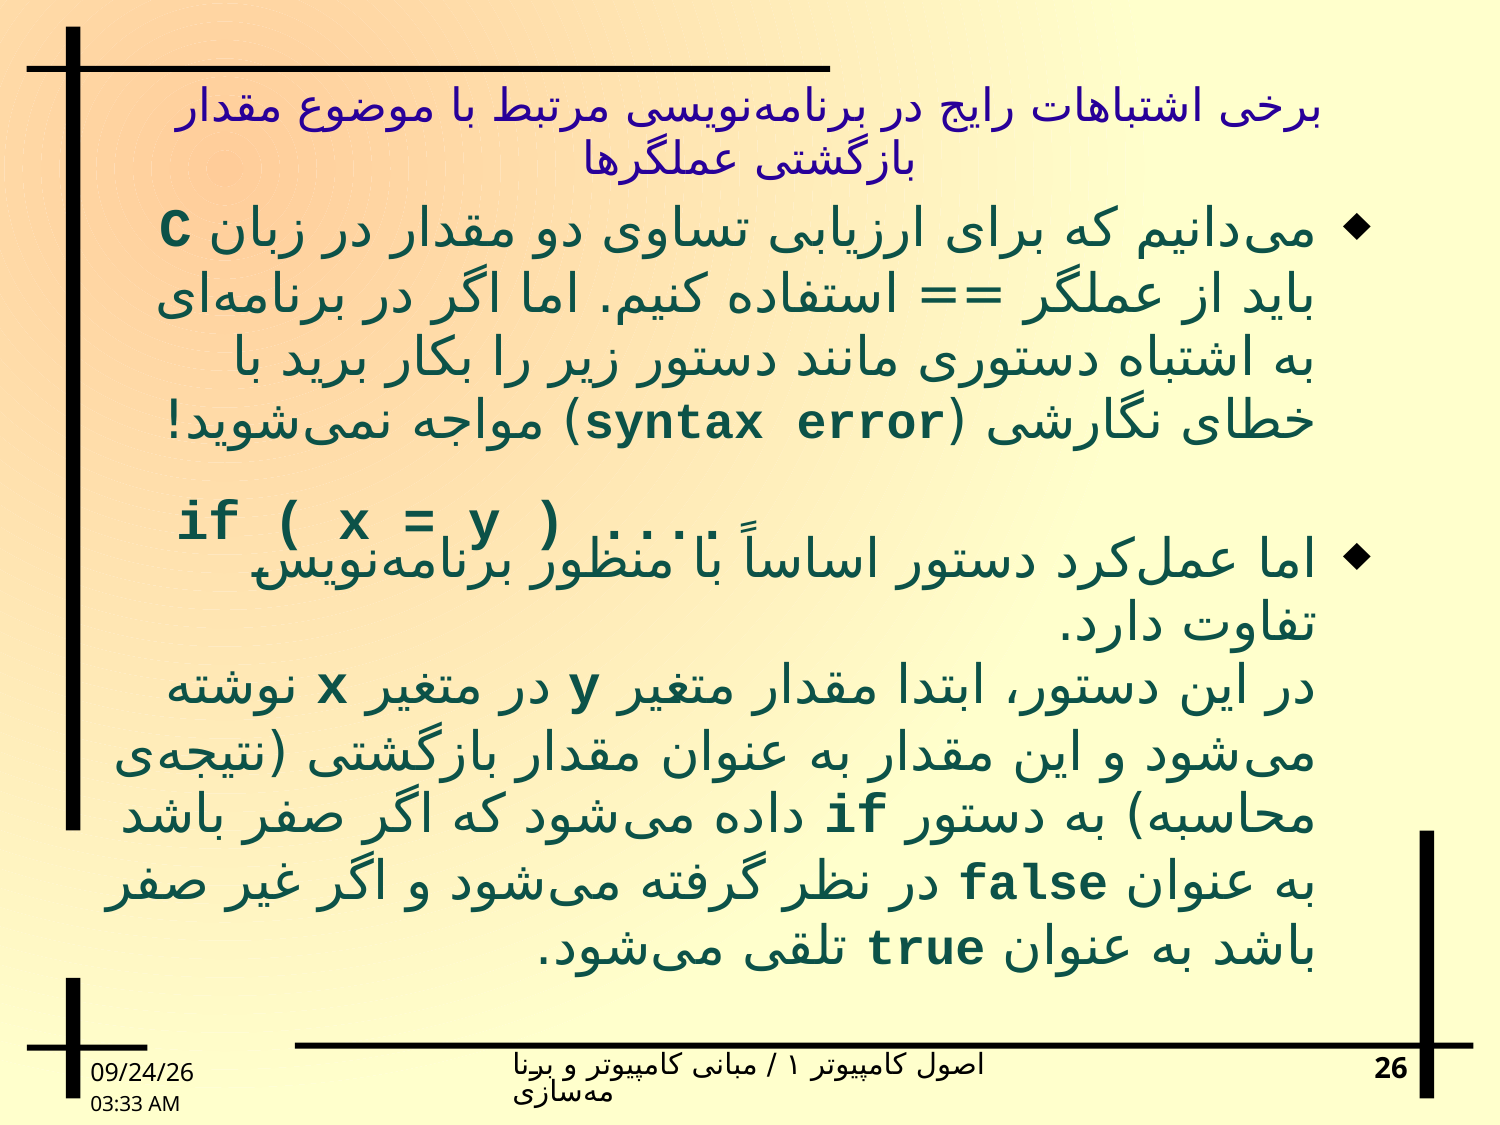

# برخی اشتباهات رایج در برنامه‌نویسی مرتبط با موضوع مقدار بازگشتی عملگرها
می‌دانیم که برای ارزیابی تساوی دو مقدار در زبان C باید از عملگر == استفاده کنیم. اما اگر در برنامه‌ای به اشتباه دستوری مانند دستور زیر را بکار برید با خطای نگارشی (syntax error) مواجه نمی‌شوید!
اما عمل‌کرد دستور اساساً با منظور برنامه‌نویس تفاوت دارد.
در این دستور، ابتدا مقدار متغیر y در متغیر x نوشته می‌شود و این مقدار به عنوان مقدار بازگشتی (نتیجه‌ی محاسبه) به دستور if داده می‌شود که اگر صفر باشد به عنوان false در نظر گرفته می‌شود و اگر غیر صفر باشد به عنوان true تلقی می‌شود.
if ( x = y ) ....
اصول کامپیوتر ۱ / مبانی کامپیوتر و برنامه‌سازی
26